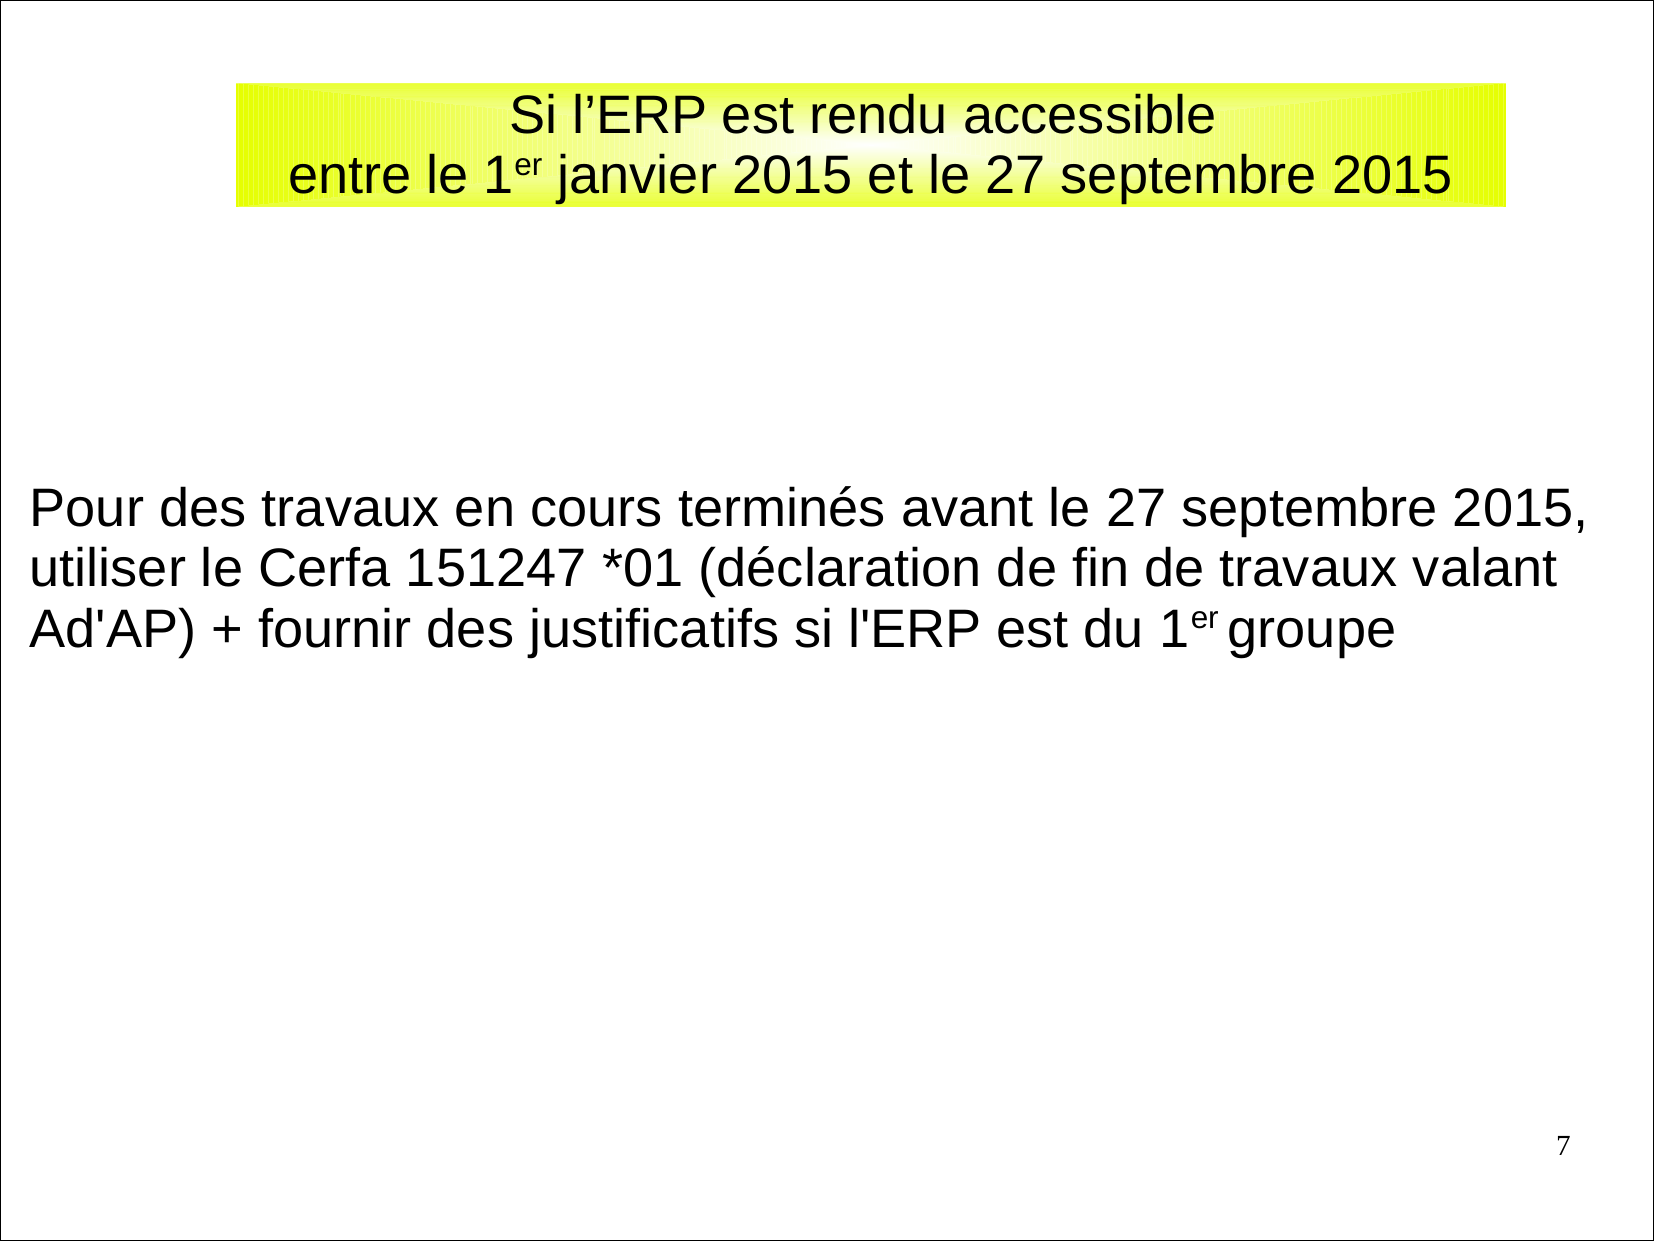

# Pour des travaux en cours terminés avant le 27 septembre 2015, utiliser le Cerfa 151247 *01 (déclaration de fin de travaux valant Ad'AP) + fournir des justificatifs si l'ERP est du 1er groupe
Si l’ERP est rendu accessible
entre le 1er janvier 2015 et le 27 septembre 2015
7